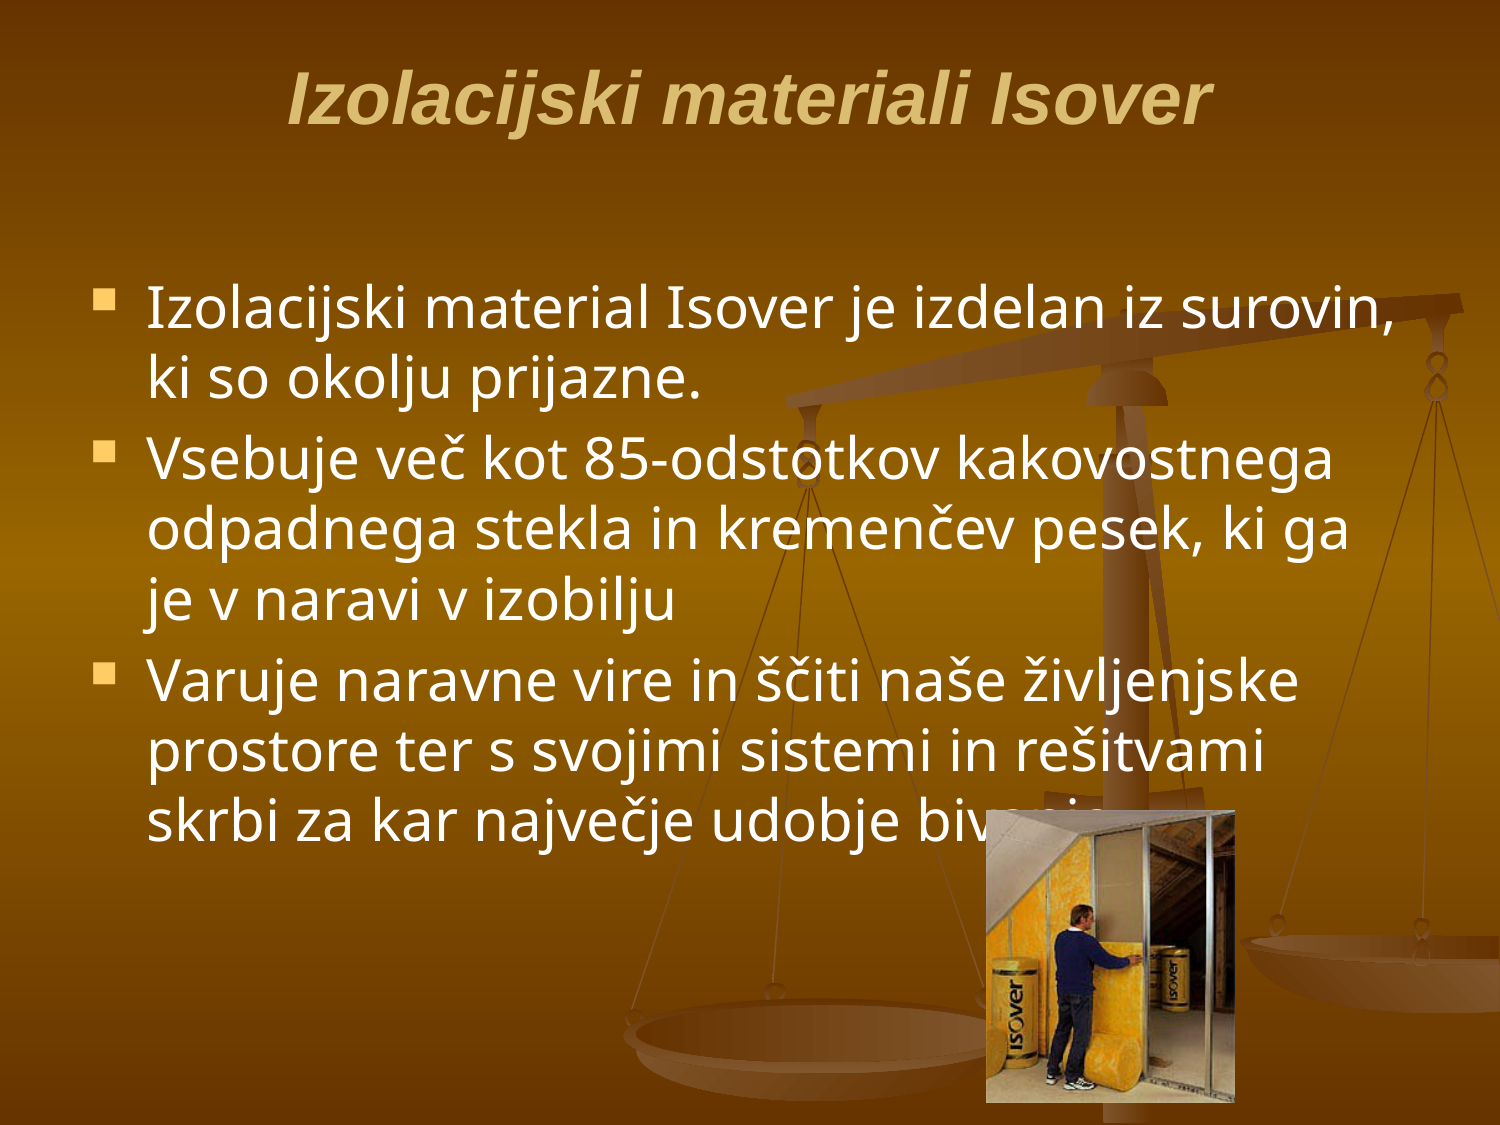

# Izolacijski materiali Isover
Izolacijski material Isover je izdelan iz surovin, ki so okolju prijazne.
Vsebuje več kot 85-odstotkov kakovostnega odpadnega stekla in kremenčev pesek, ki ga je v naravi v izobilju
Varuje naravne vire in ščiti naše življenjske prostore ter s svojimi sistemi in rešitvami skrbi za kar največje udobje bivanja.